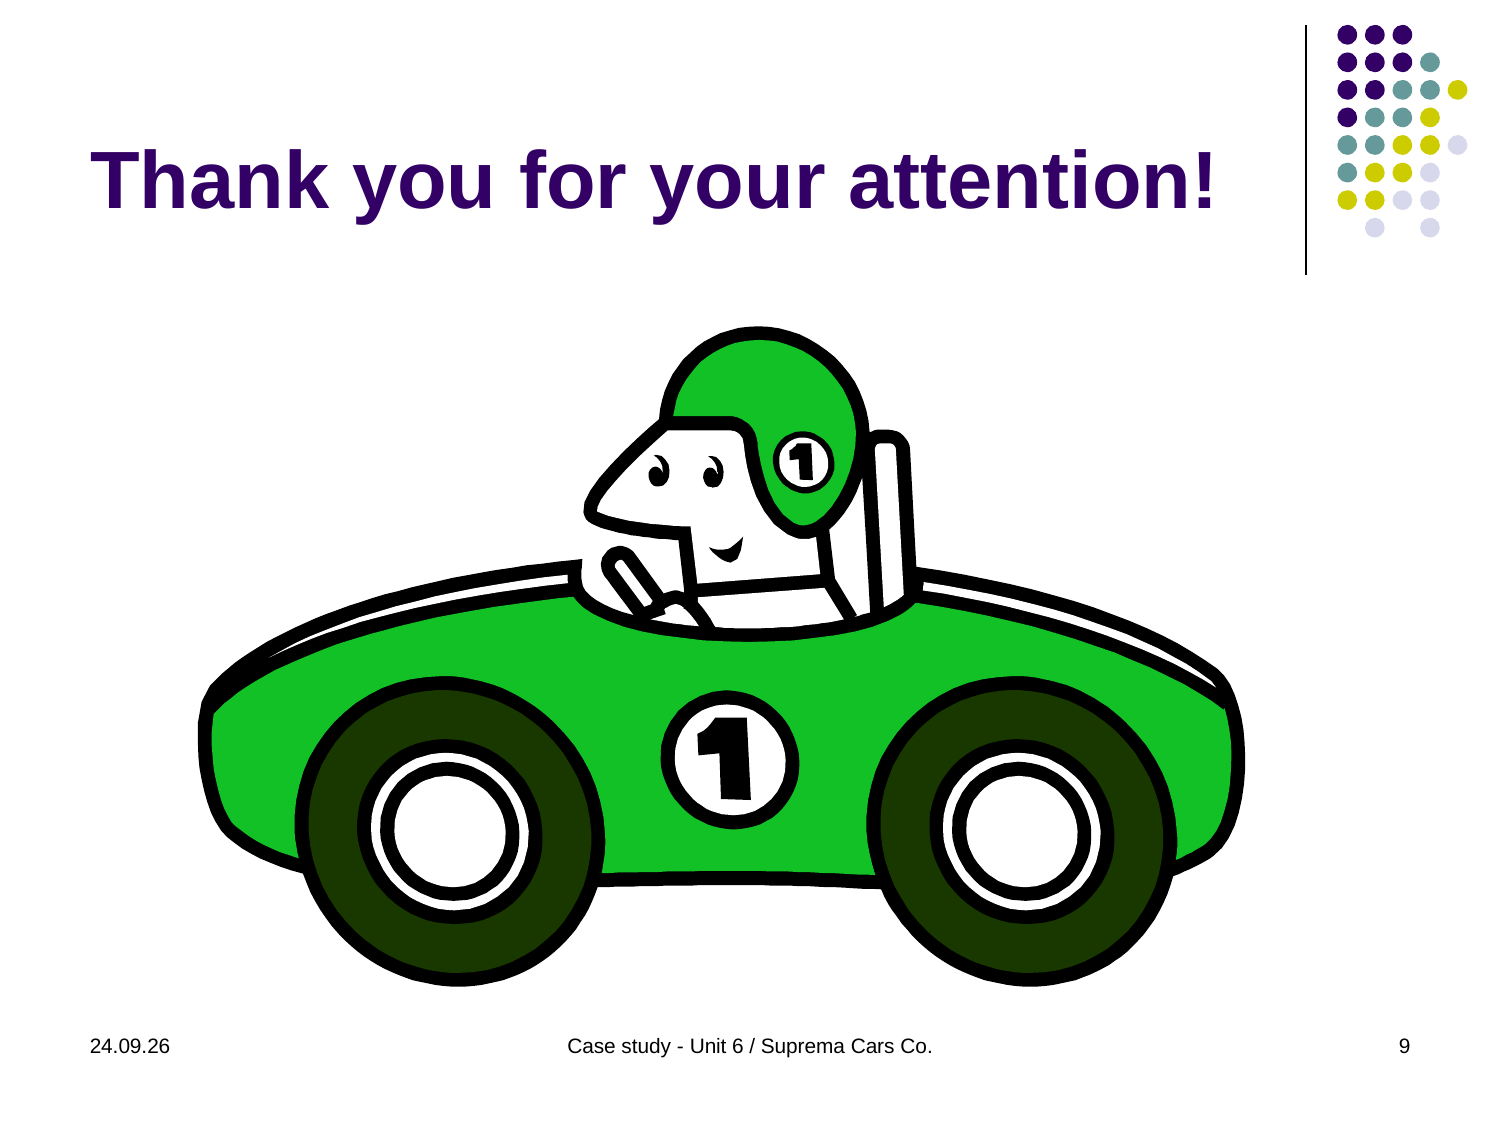

# Thank you for your attention!
Case study - Unit 6 / Suprema Cars Co.